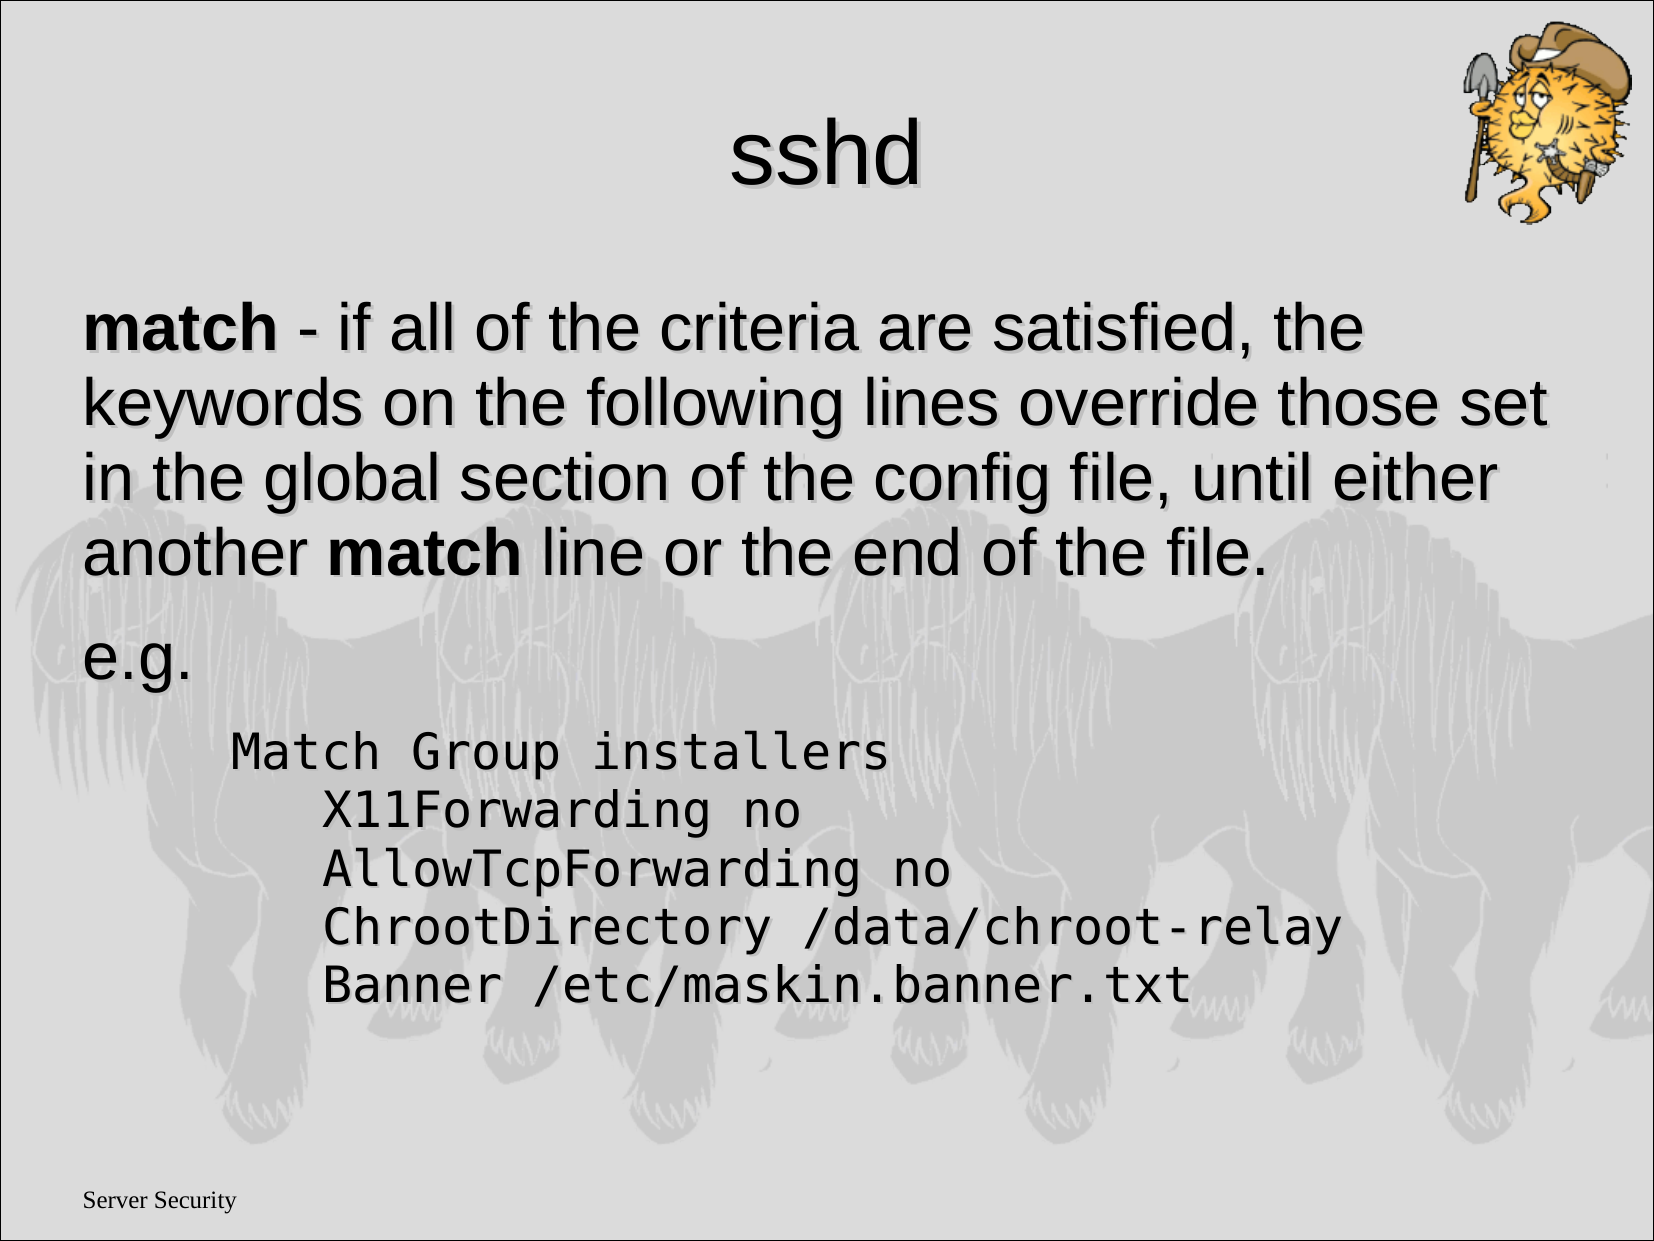

# sshd
match - if all of the criteria are satisfied, the keywords on the following lines override those set in the global section of the config file, until either another match line or the end of the file.
e.g.
 		Match Group installers
 X11Forwarding no
 AllowTcpForwarding no
 ChrootDirectory /data/chroot-relay
 Banner /etc/maskin.banner.txt